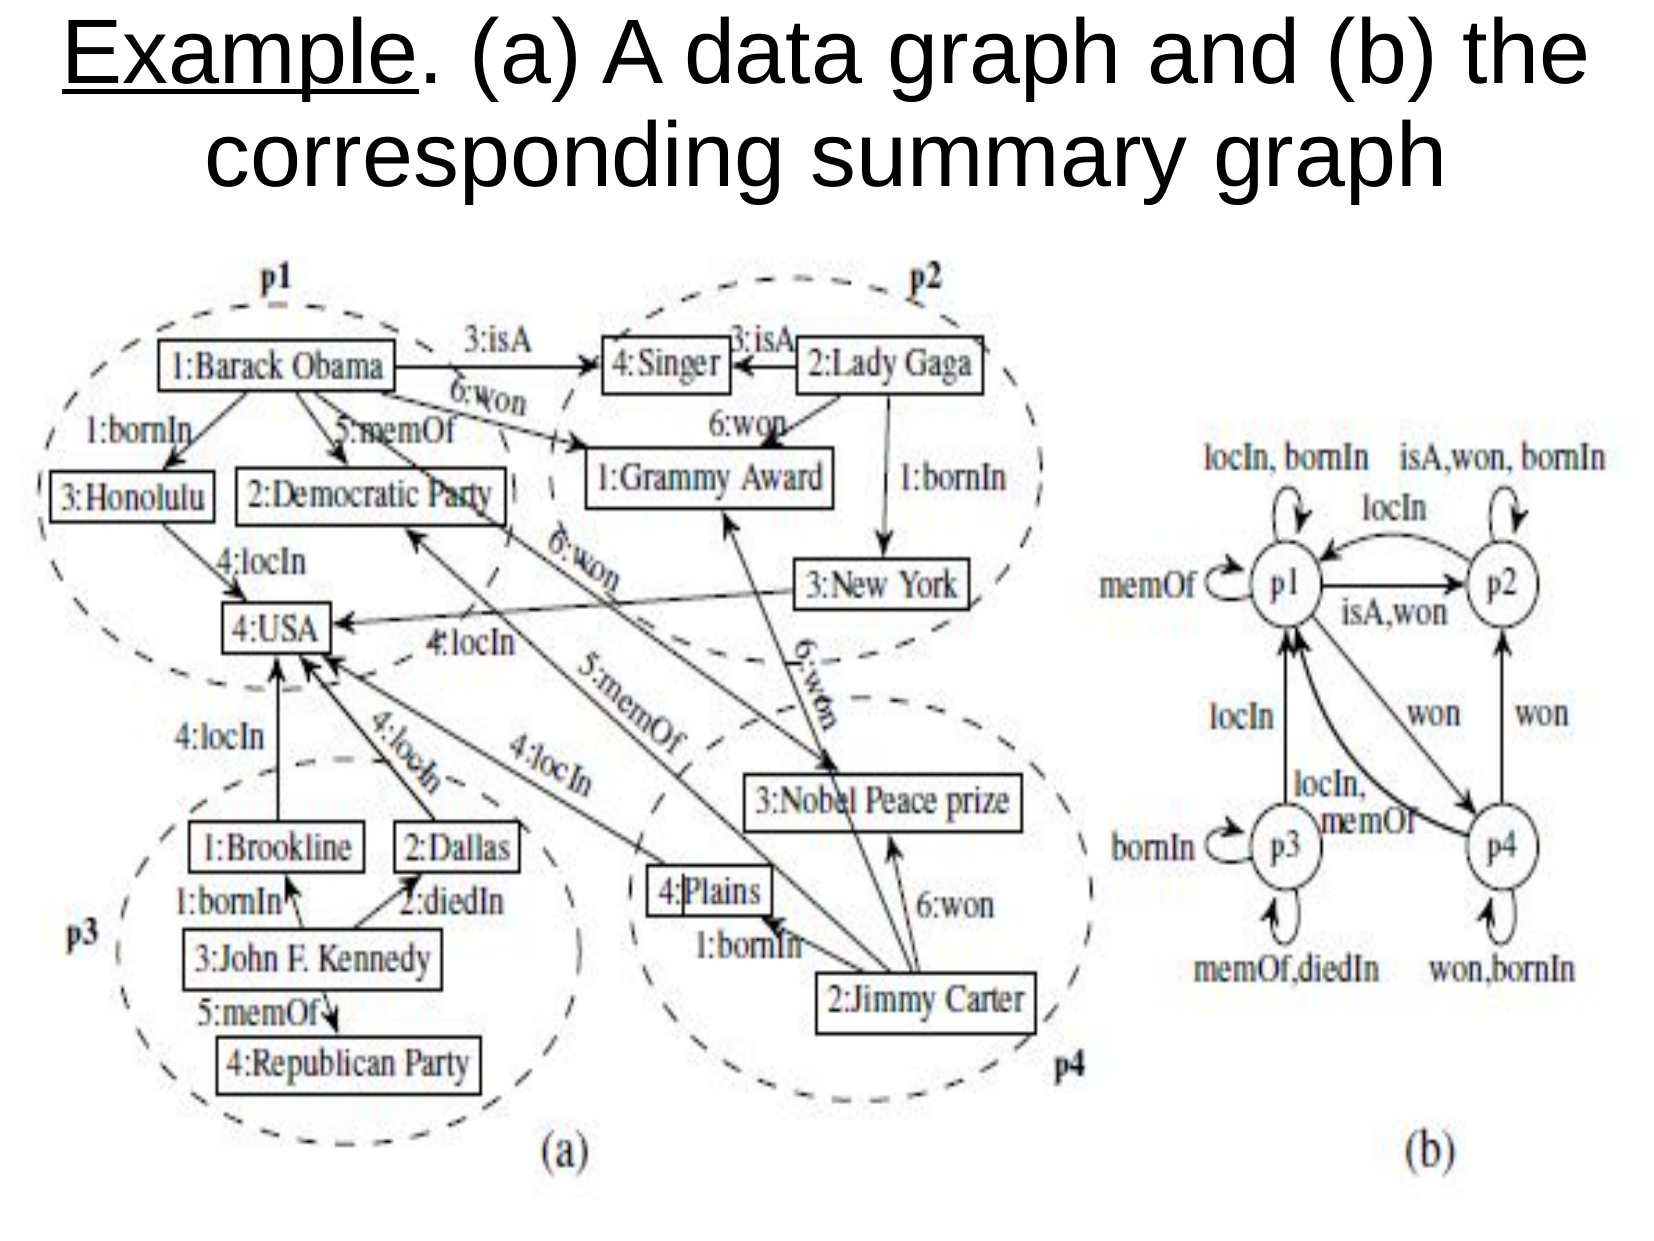

# Example. (a) A data graph and (b) the corresponding summary graph